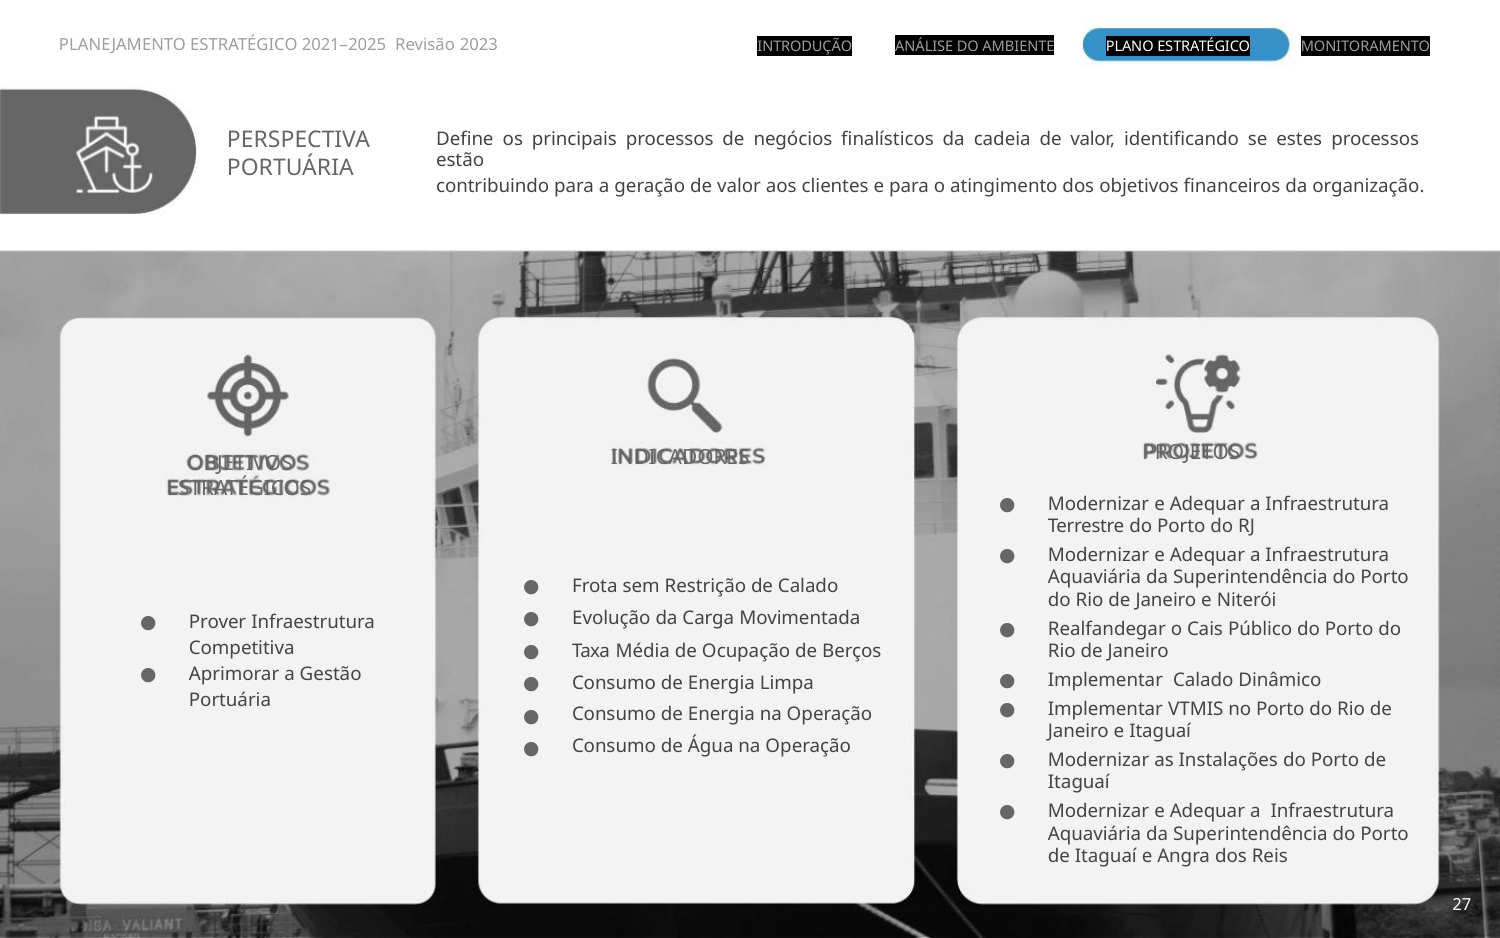

PLANEJAMENTO ESTRATÉGICO 2021–2025 Revisão 2023
ANÁLISE DO AMBIENTE
INTRODUÇÃO
PLANO ESTRATÉGICO
MONITORAMENTO
PERSPECTIVA
PORTUÁRIA
Define os principais processos de negócios finalísticos da cadeia de valor, identificando se estes processos estão
contribuindo para a geração de valor aos clientes e para o atingimento dos objetivos financeiros da organização.
PROJETOS
INDICADORES
OBJETIVOS
ESTRATÉGICOS
●
●
Modernizar e Adequar a Infraestrutura
Terrestre do Porto do RJ
Modernizar e Adequar a Infraestrutura
Aquaviária da Superintendência do Porto
do Rio de Janeiro e Niterói
●
●
●
●
●
●
Frota sem Restrição de Calado
Evolução da Carga Movimentada
Taxa Média de Ocupação de Berços
Consumo de Energia Limpa
●
●
Prover Infraestrutura
Competitiva
●
Realfandegar o Cais Público do Porto do
Rio de Janeiro
Aprimorar a Gestão
Portuária
●
●
Implementar Calado Dinâmico
Implementar VTMIS no Porto do Rio de
Janeiro e Itaguaí
Consumo de Energia na Operação
Consumo de Água na Operação
●
●
Modernizar as Instalações do Porto de
Itaguaí
Modernizar e Adequar a Infraestrutura
Aquaviária da Superintendência do Porto
de Itaguaí e Angra dos Reis
27